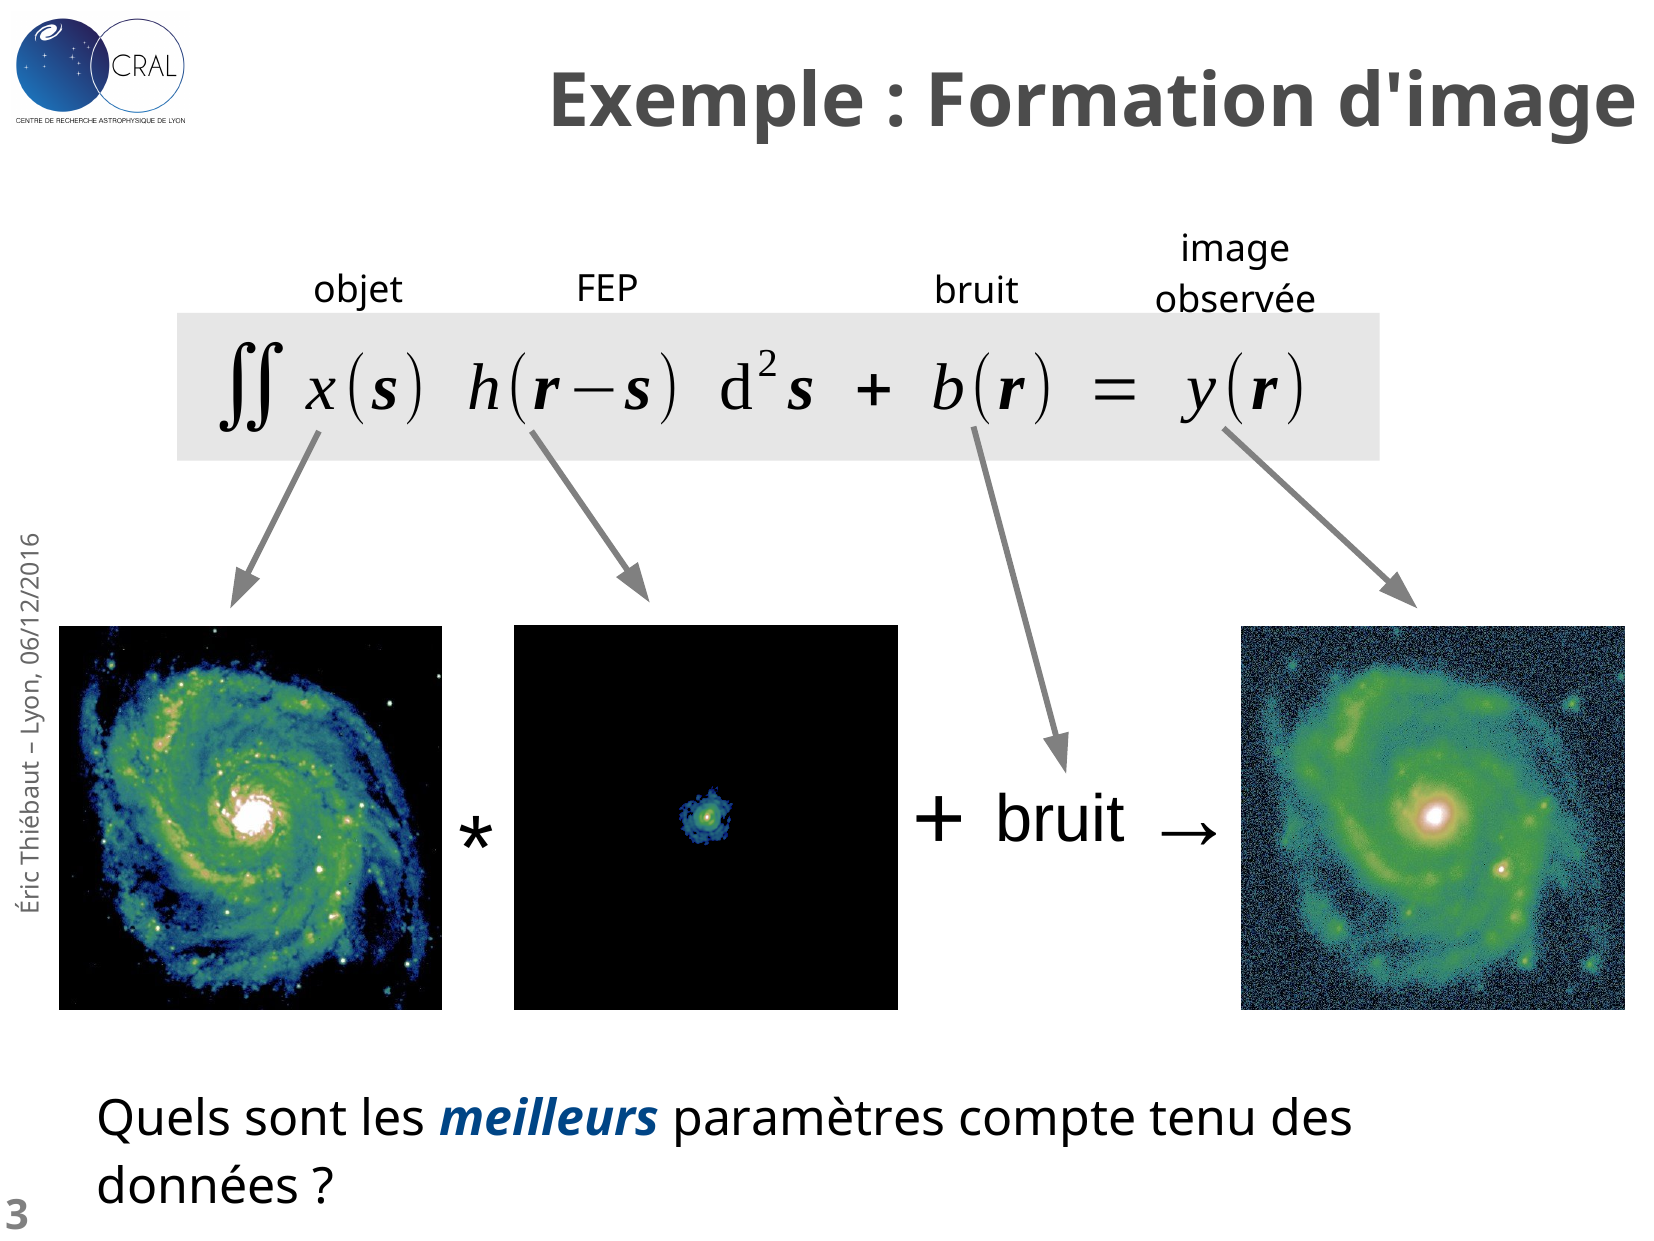

# Exemple : Formation d'image
image
observée
FEP
objet
bruit
+
→
bruit
*
Quels sont les meilleurs paramètres compte tenu des données ?
3